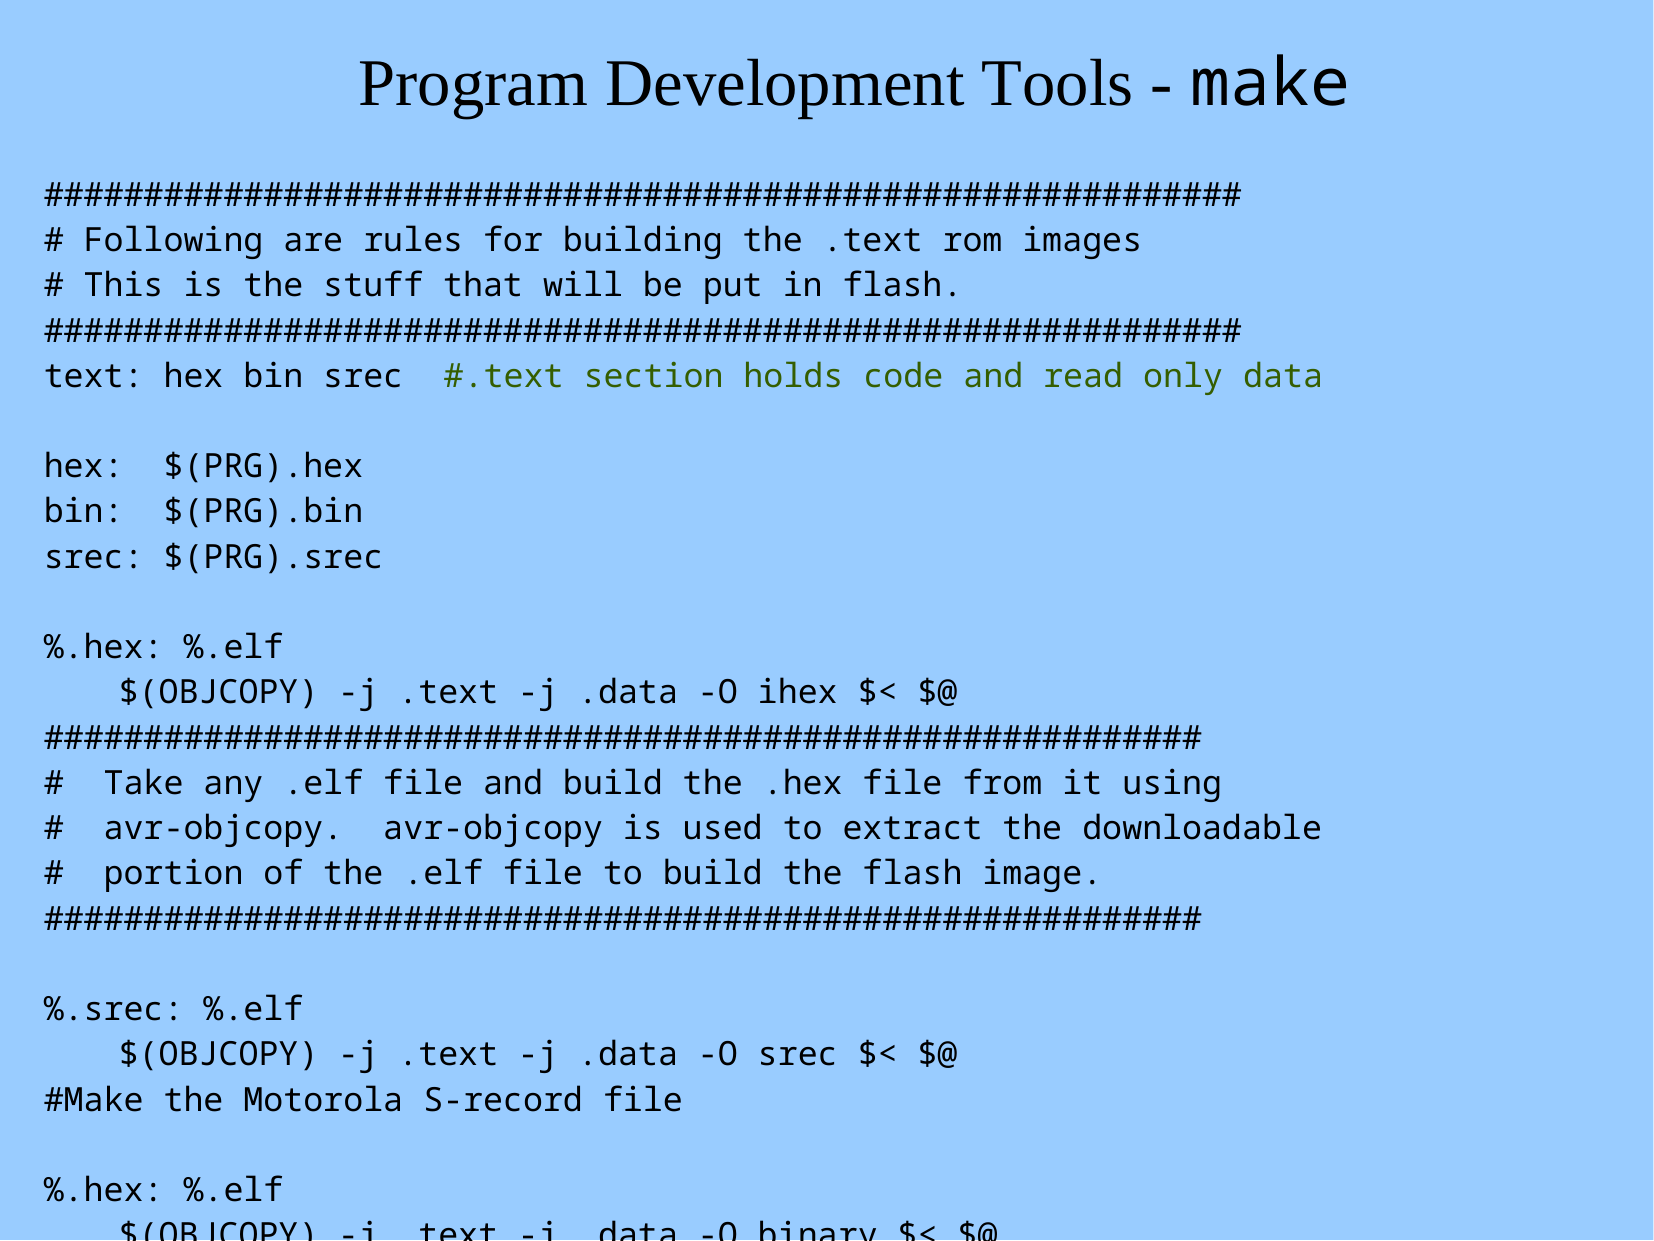

Program Development Tools - make
############################################################
# Following are rules for building the .text rom images
# This is the stuff that will be put in flash.
############################################################
text: hex bin srec #.text section holds code and read only data
hex: $(PRG).hex
bin: $(PRG).bin
srec: $(PRG).srec
%.hex: %.elf
	$(OBJCOPY) -j .text -j .data -O ihex $< $@
##########################################################
# Take any .elf file and build the .hex file from it using
# avr-objcopy. avr-objcopy is used to extract the downloadable
# portion of the .elf file to build the flash image.
##########################################################
%.srec: %.elf
	$(OBJCOPY) -j .text -j .data -O srec $< $@
#Make the Motorola S-record file
%.hex: %.elf
	$(OBJCOPY) -j .text -j .data -O binary $< $@
#Make a binary imagae also